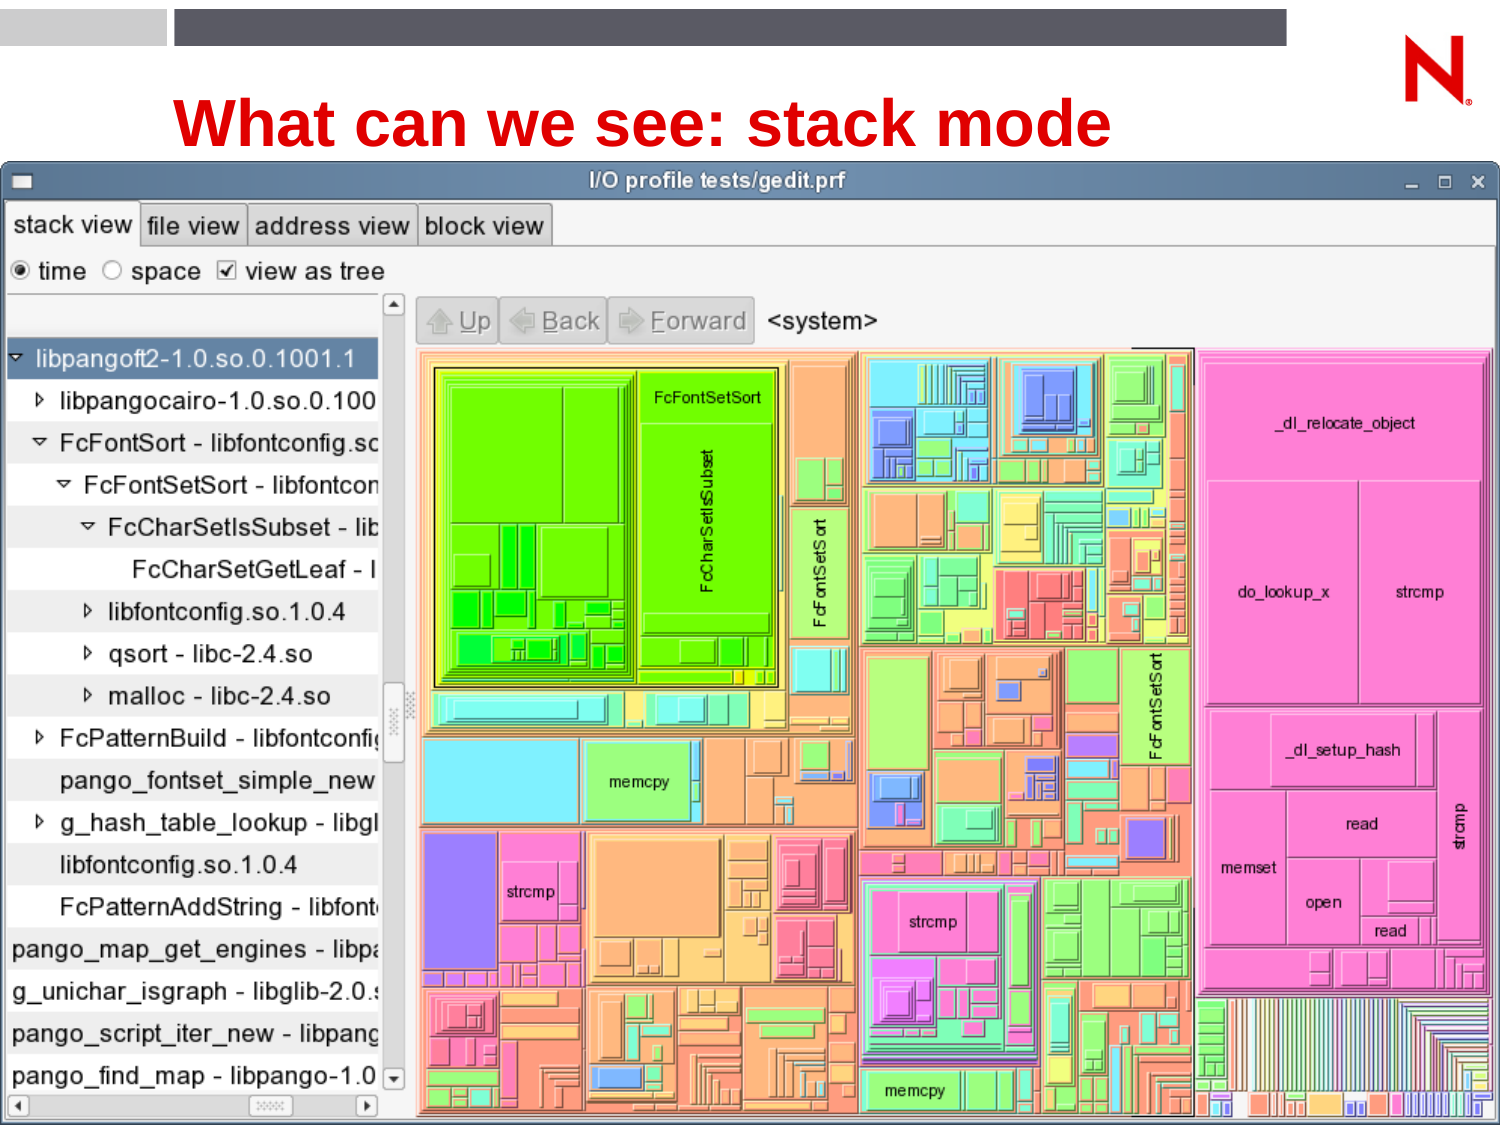

# What can we see: stack mode